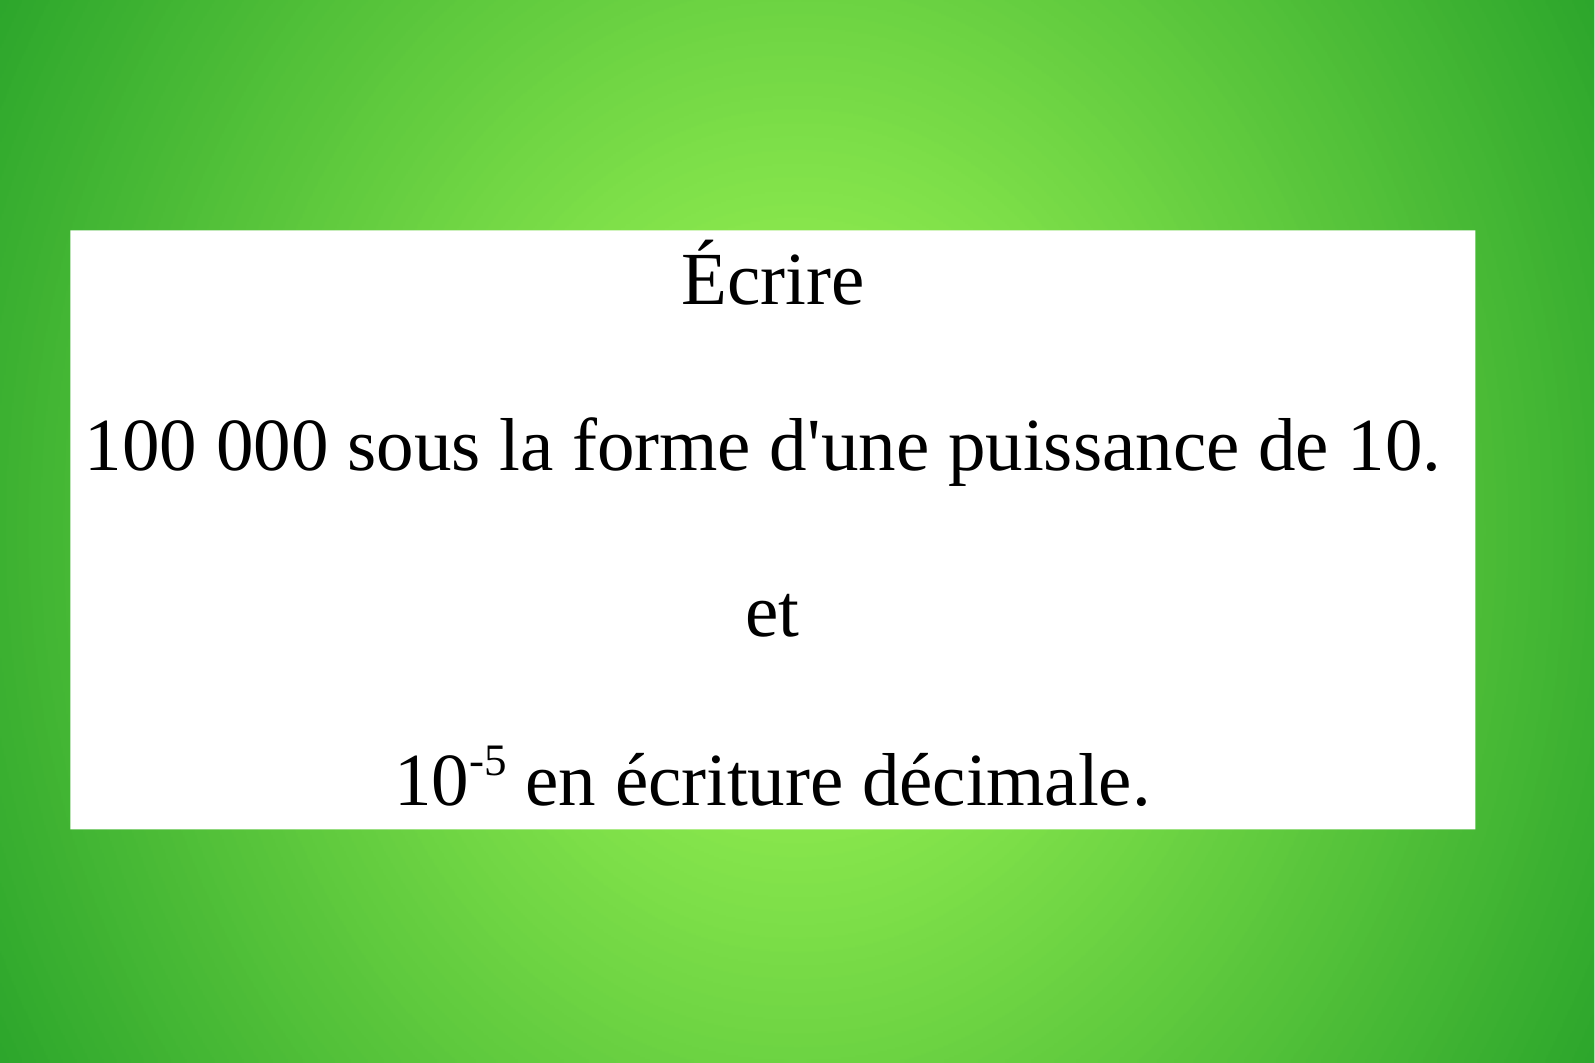

Écrire
100 000 sous la forme d'une puissance de 10.
et
 10-5 en écriture décimale.